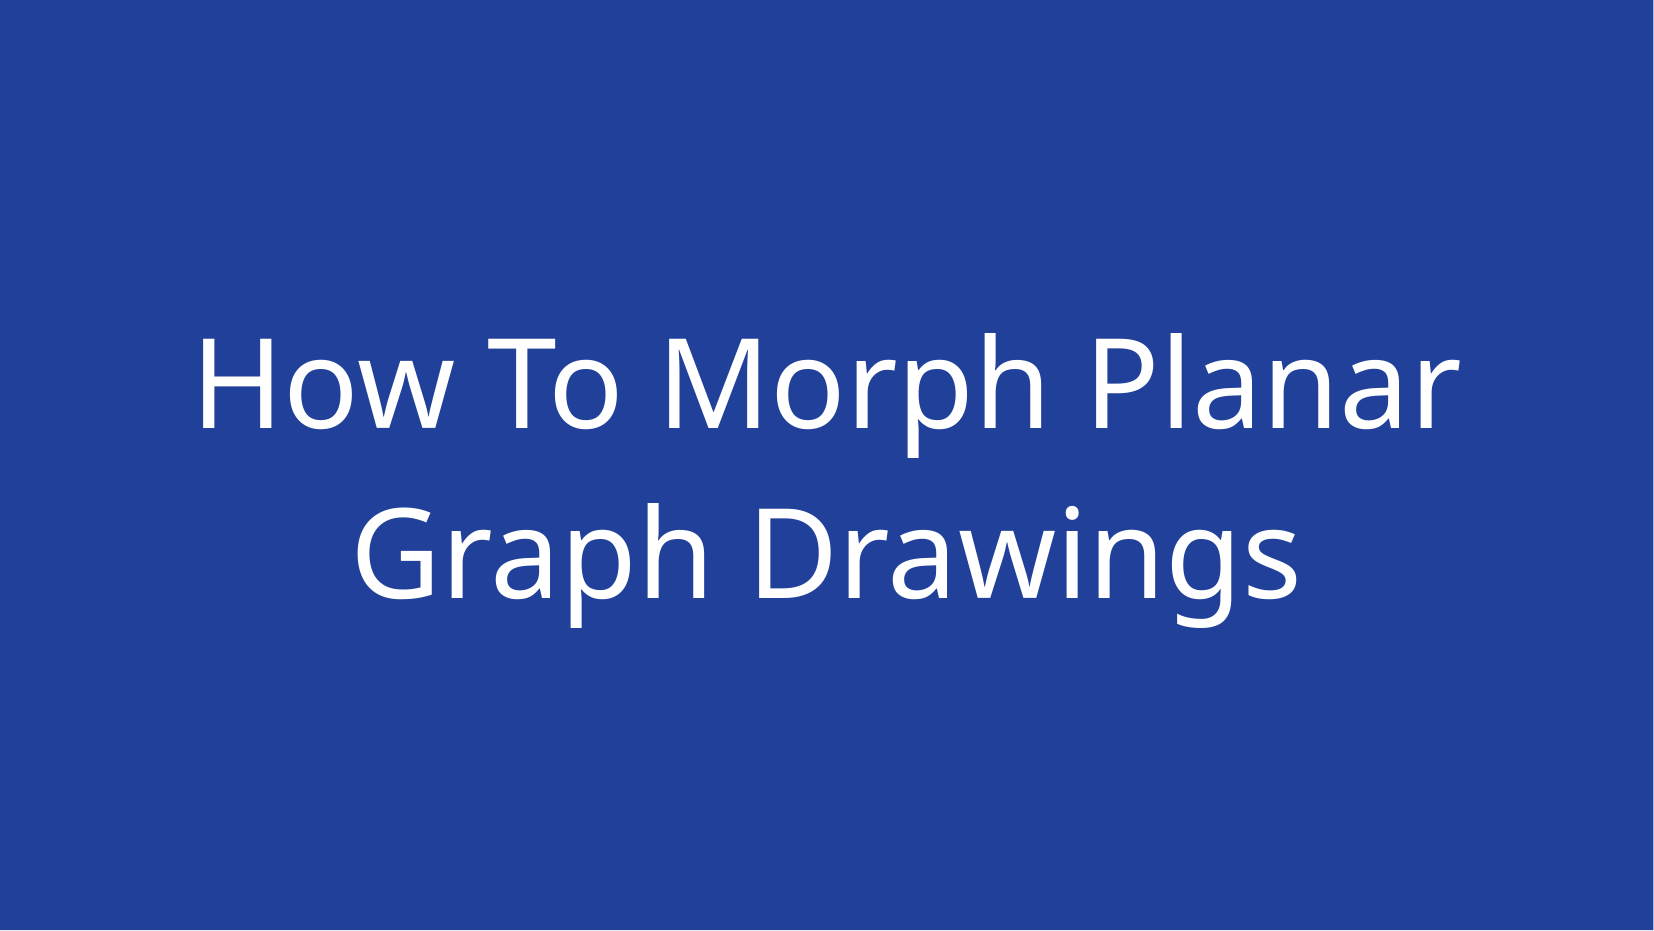

# How To Morph Planar Graph Drawings